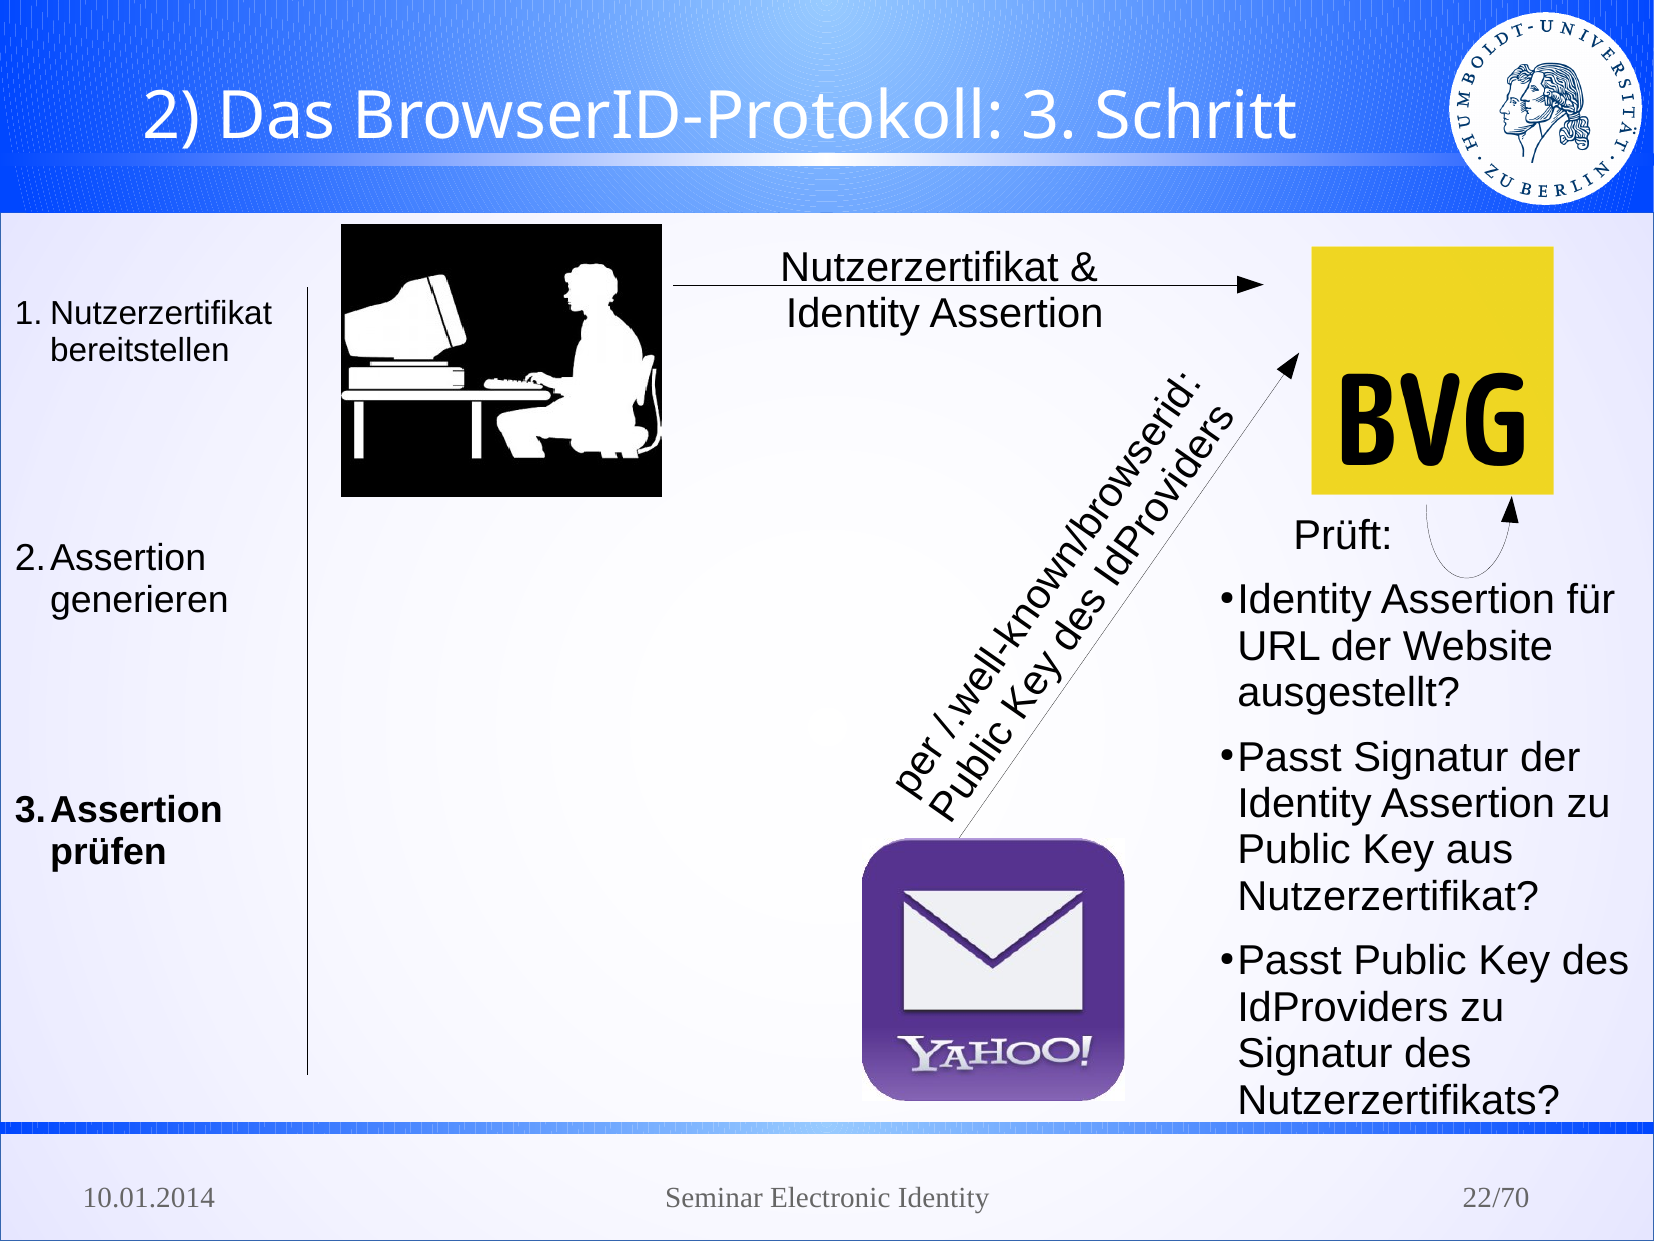

# 2) Das BrowserID-Protokoll: 3. Schritt
Nutzerzertifikat &
Identity Assertion
Nutzerzertifikat bereitstellen
Assertion generieren
Assertion prüfen
per /.well-known/browserid:
Public Key des IdProviders
	Prüft:
Identity Assertion für URL der Website ausgestellt?
Passt Signatur der Identity Assertion zu Public Key aus Nutzerzertifikat?
Passt Public Key des IdProviders zu Signatur des Nutzerzertifikats?
10.01.2014
Seminar Electronic Identity